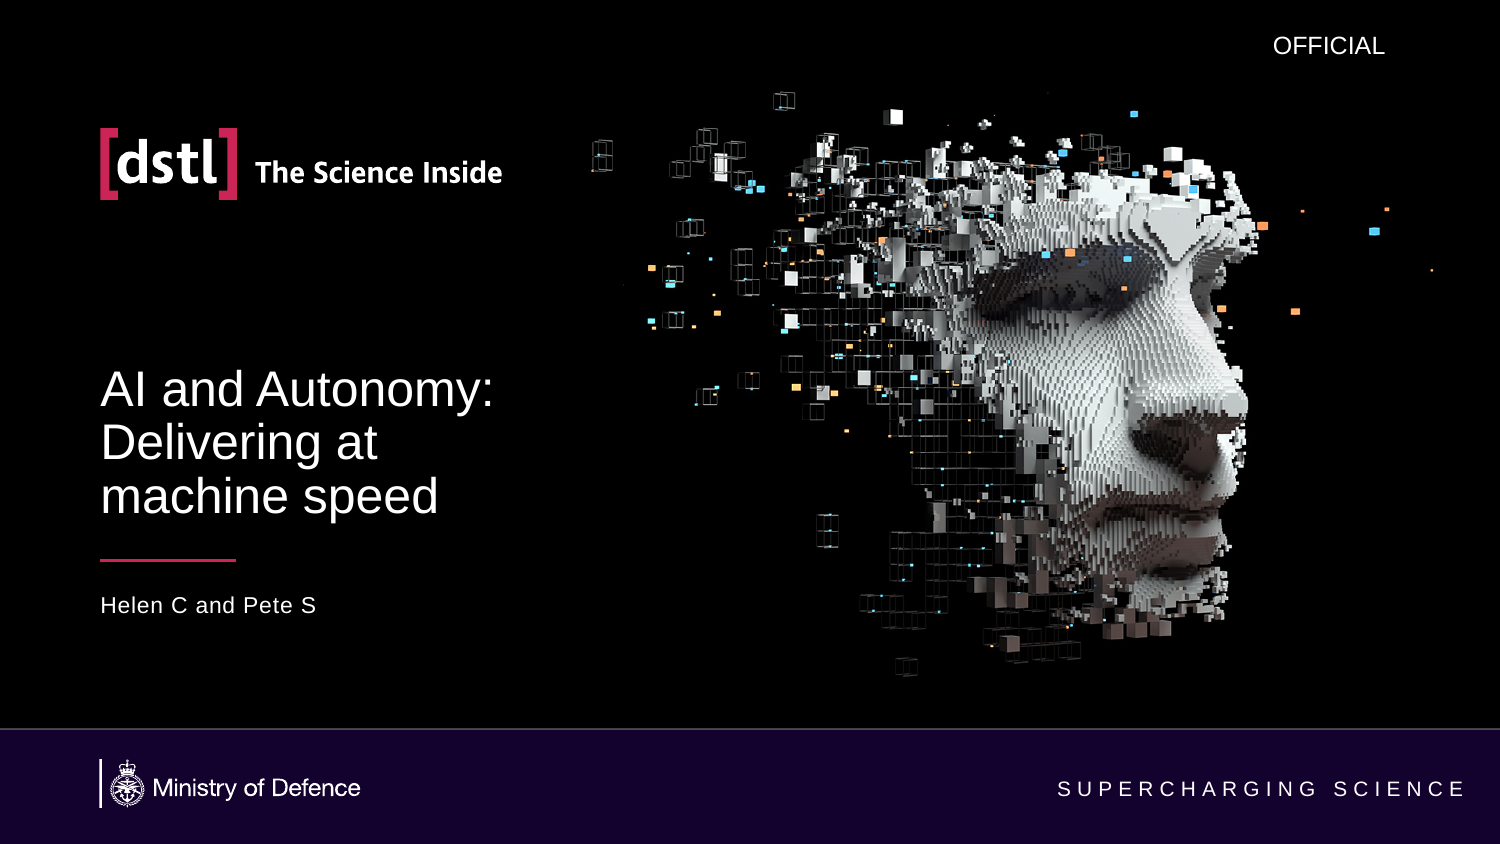

OFFICIAL
# AI and Autonomy: Delivering at machine speed
Helen C and Pete S
SUPERCHARGING SCIENCE